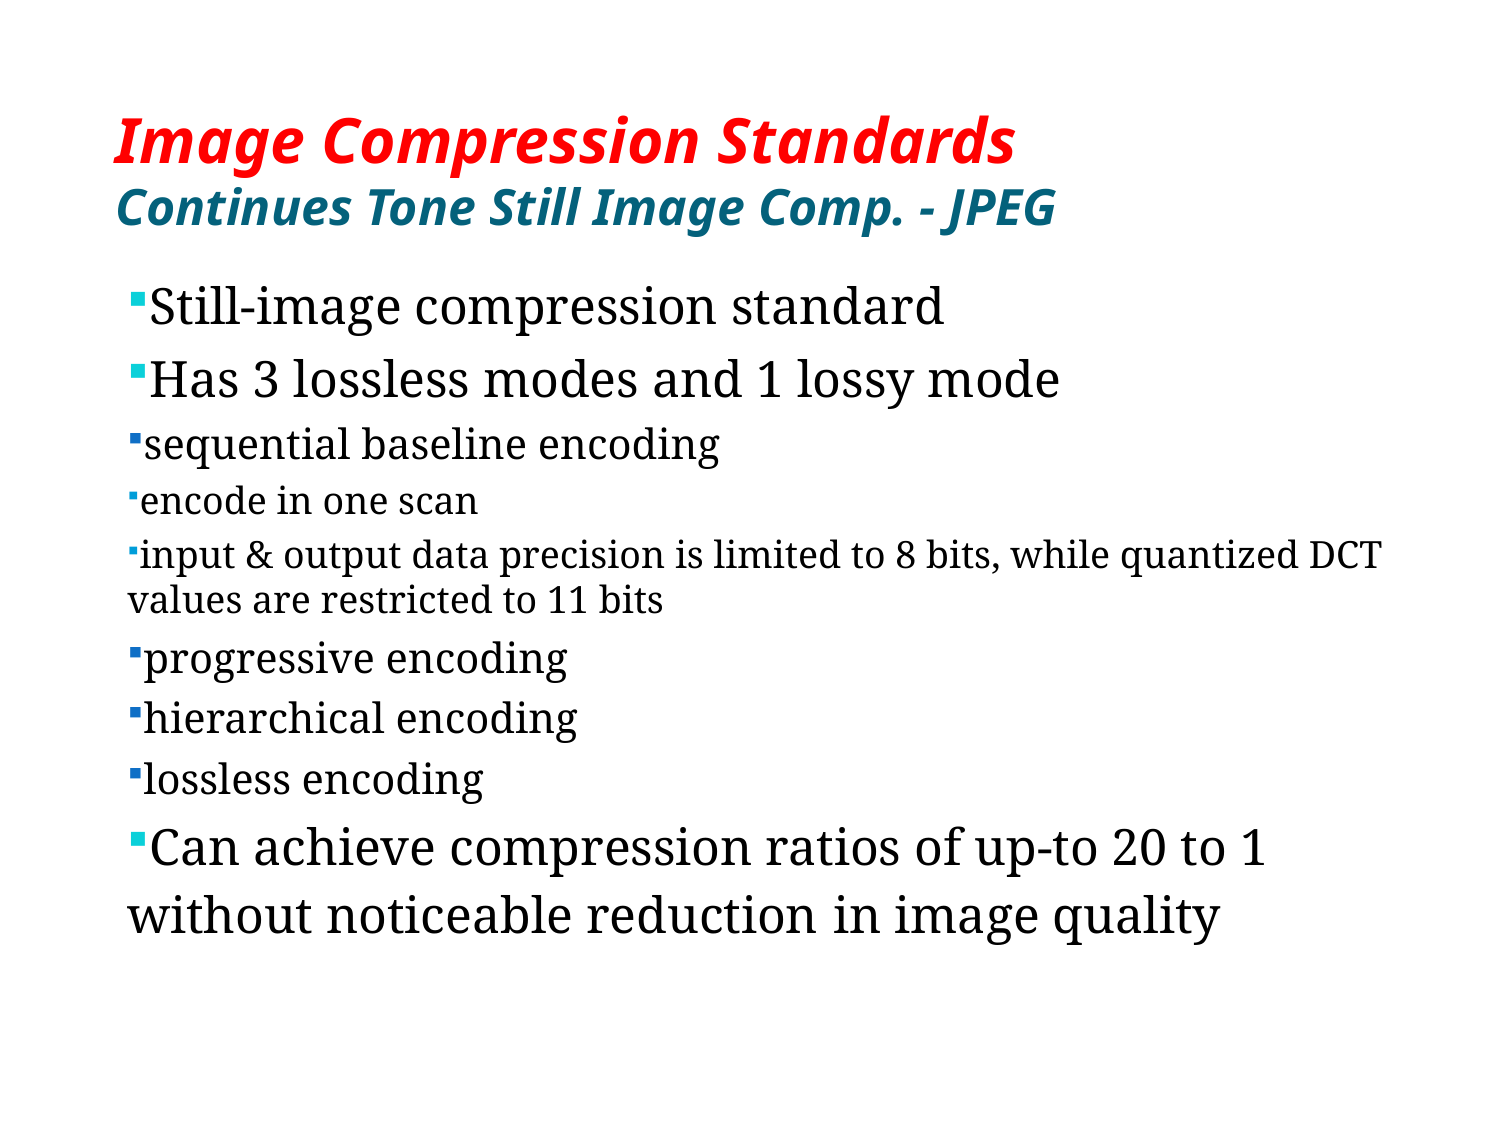

Image Compression Standards
Continues Tone Still Image Comp. - JPEG
# Still-image compression standard
Has 3 lossless modes and 1 lossy mode
sequential baseline encoding
encode in one scan
input & output data precision is limited to 8 bits, while quantized DCT values are restricted to 11 bits
progressive encoding
hierarchical encoding
lossless encoding
Can achieve compression ratios of up-to 20 to 1 without noticeable reduction in image quality